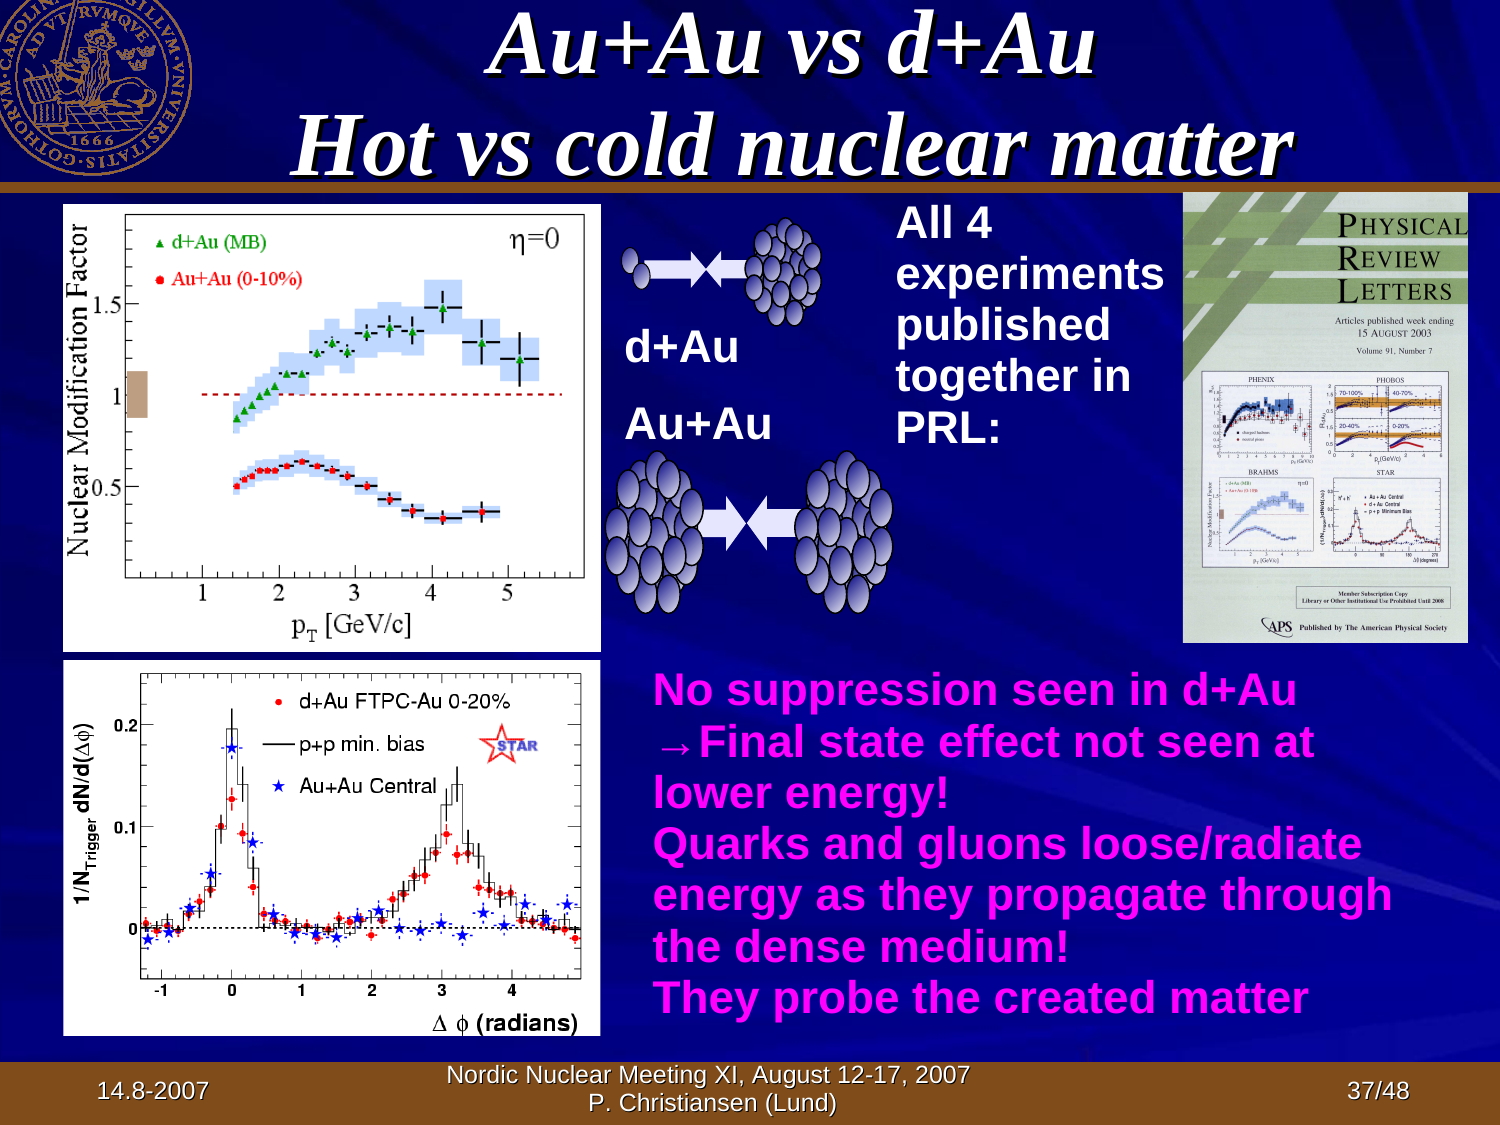

# Au+Au vs d+Au Hot vs cold nuclear matter
All 4 experiments published
together in PRL:
d+Au
Au+Au
No suppression seen in d+Au
→Final state effect not seen at lower energy!
Quarks and gluons loose/radiate energy as they propagate through the dense medium!
They probe the created matter
37